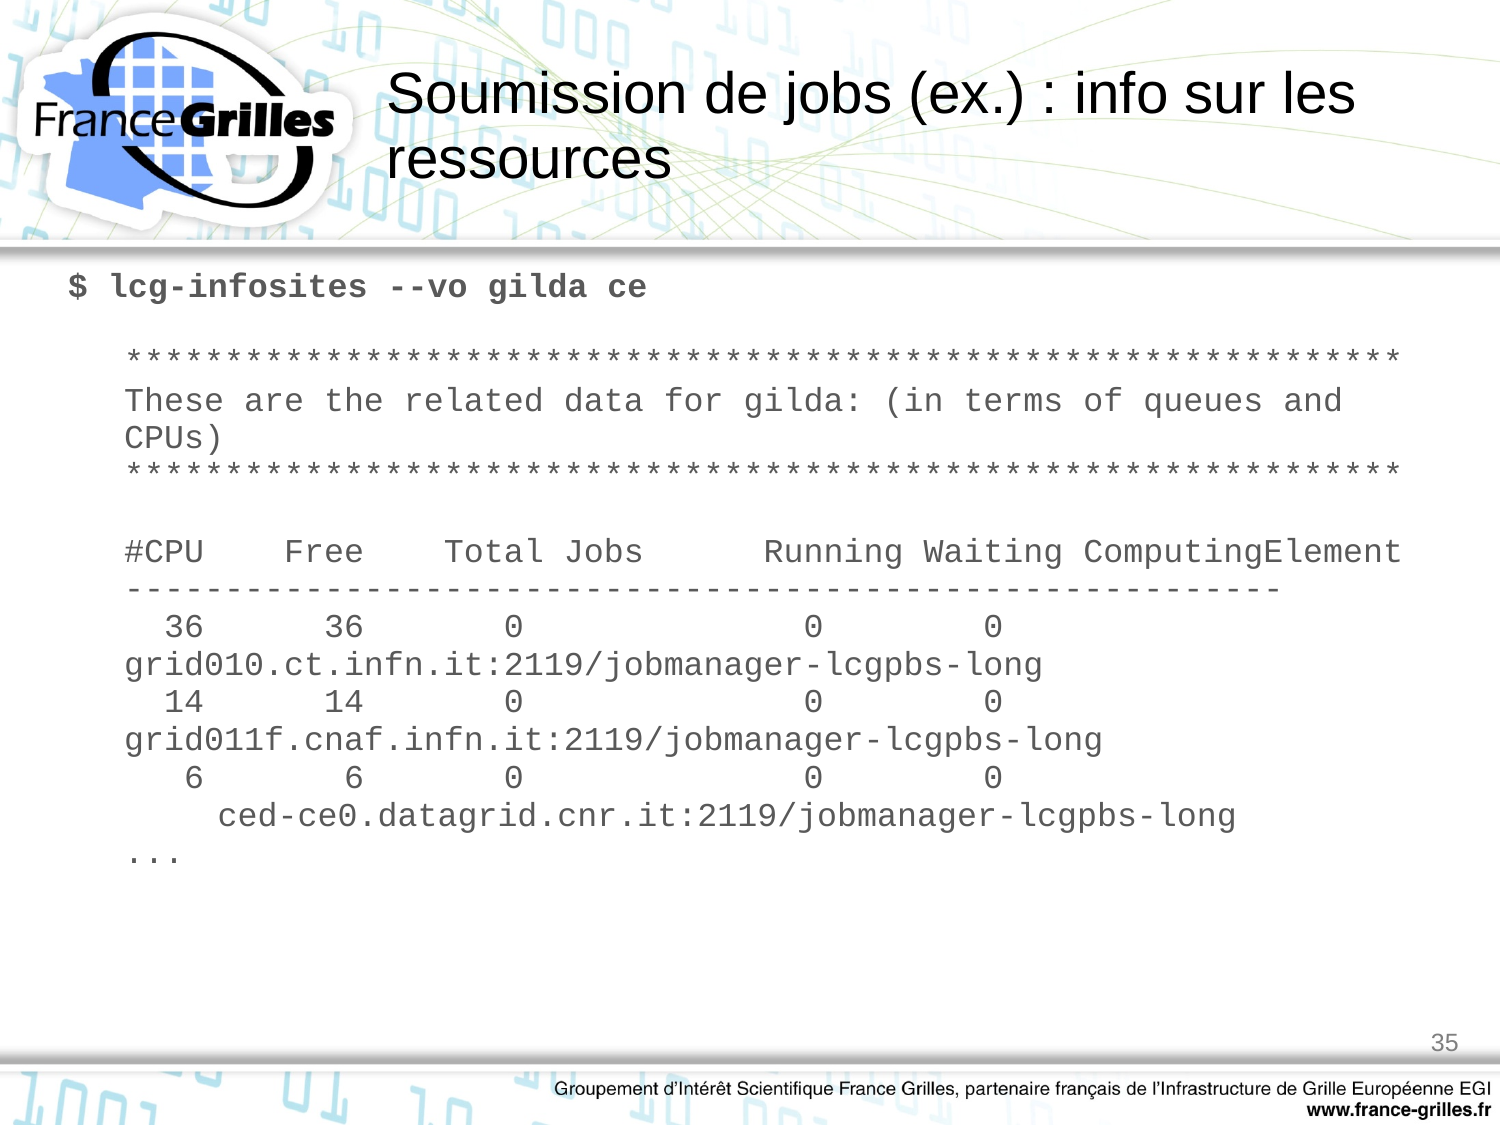

# Soumission de jobs (ex.) : info sur les ressources
$ lcg-infosites --vo gilda ce
****************************************************************
These are the related data for gilda: (in terms of queues and CPUs)
****************************************************************
#CPU Free Total Jobs Running Waiting ComputingElement
----------------------------------------------------------
 36 36 0 0 0 grid010.ct.infn.it:2119/jobmanager-lcgpbs-long
 14 14 0 0 0 grid011f.cnaf.infn.it:2119/jobmanager-lcgpbs-long
 6 6 0 0 0
	ced-ce0.datagrid.cnr.it:2119/jobmanager-lcgpbs-long
...
35